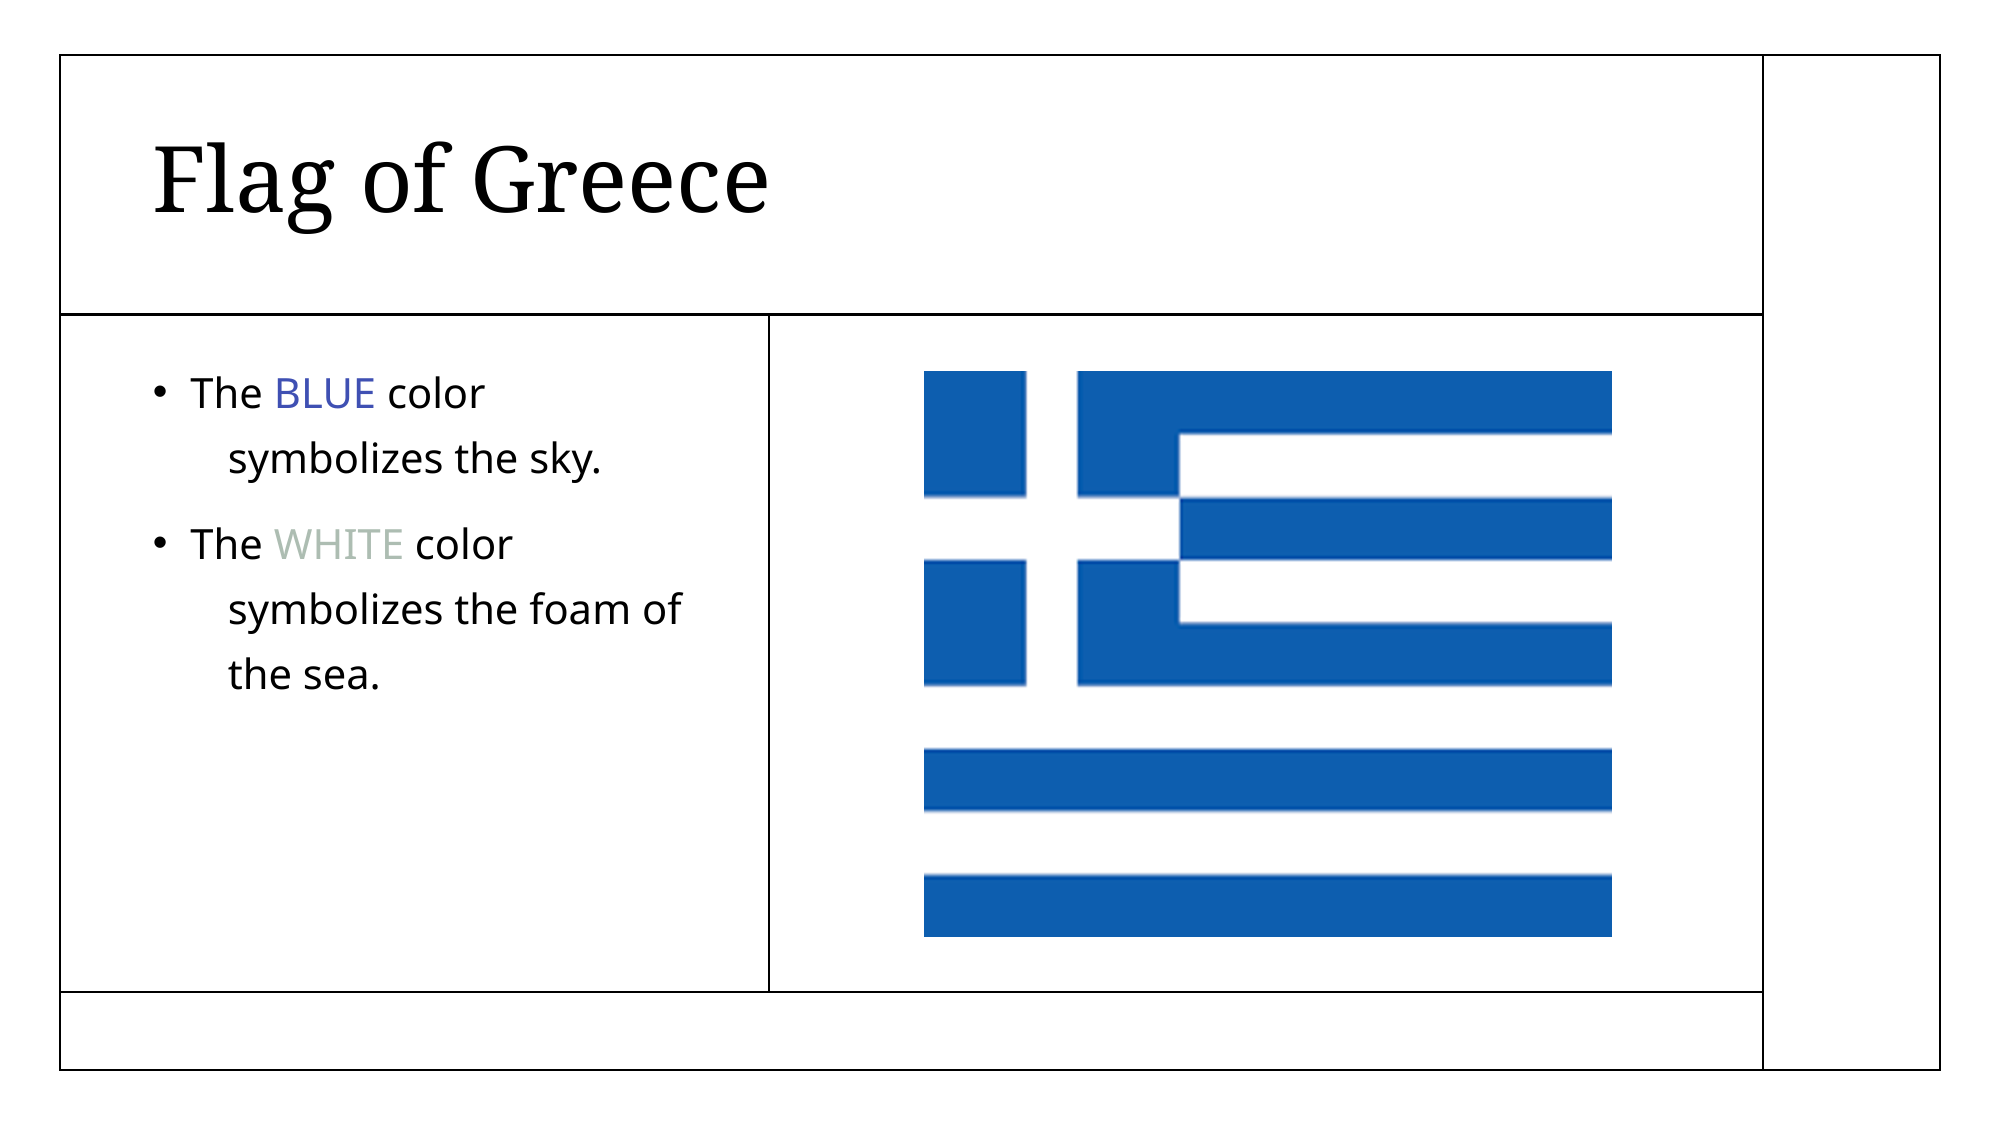

# Flag of Greece
The BLUE color symbolizes the sky.
The WHITE color symbolizes the foam of the sea.